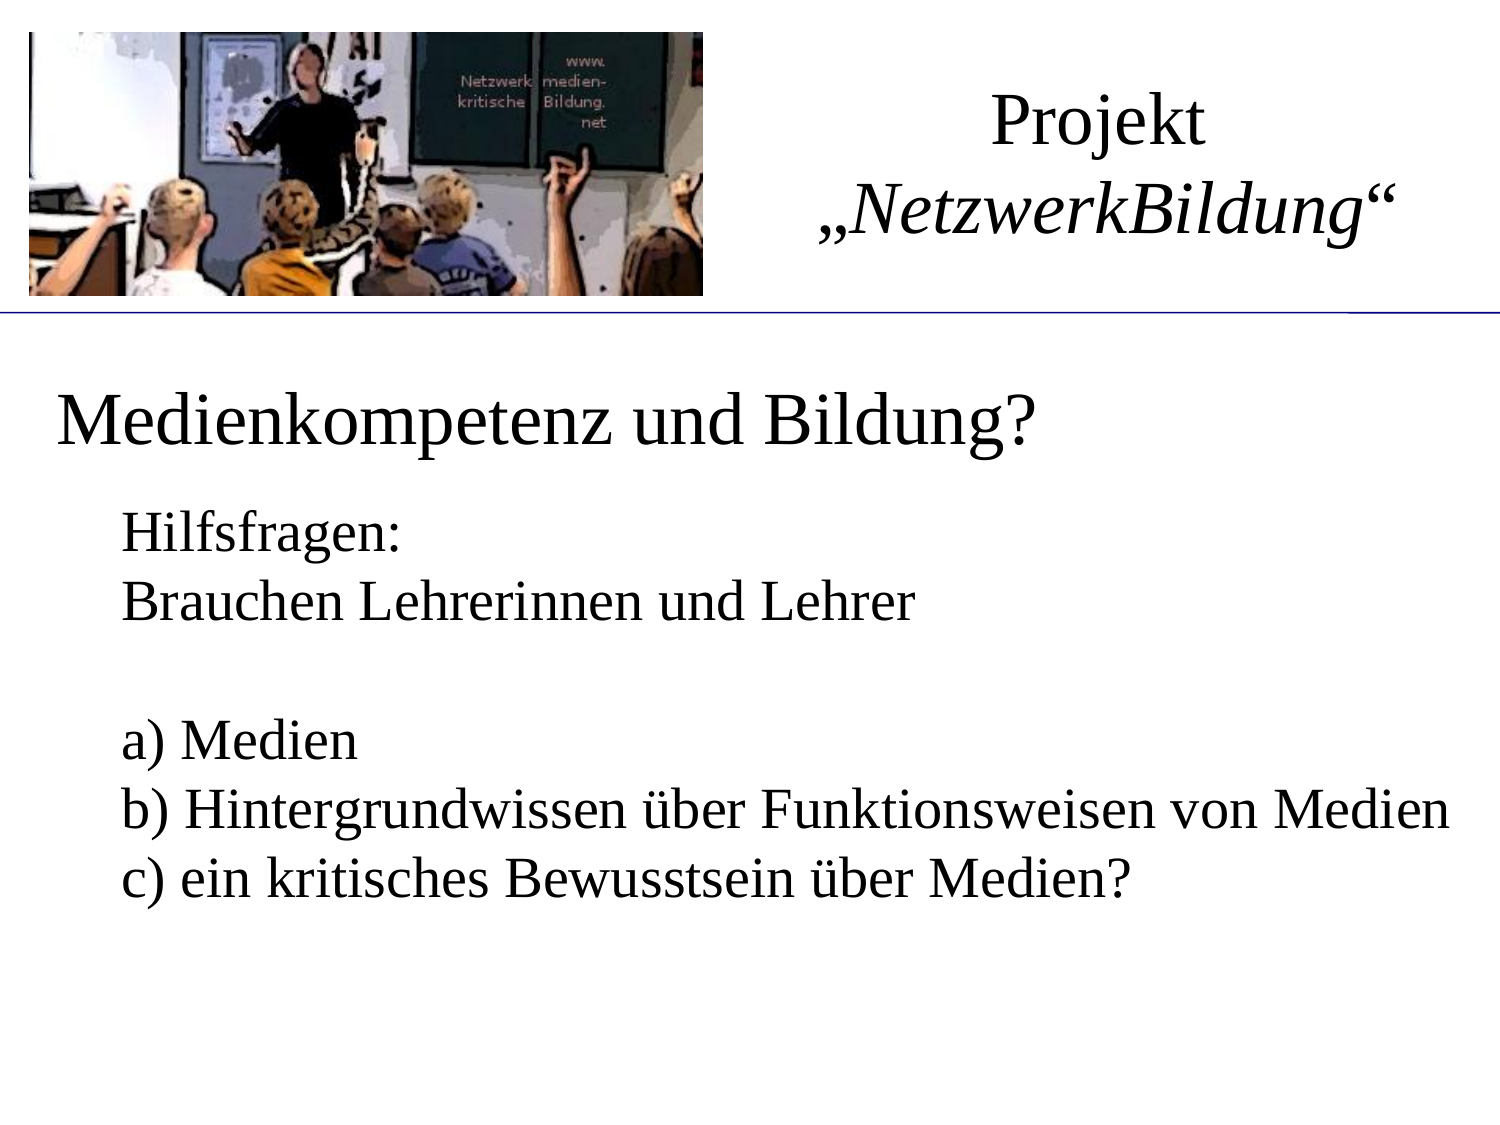

Projekt
„NetzwerkBildung“
Medienkompetenz und Bildung?
Hilfsfragen:
Brauchen Lehrerinnen und Lehrer
a) Medien
b) Hintergrundwissen über Funktionsweisen von Medien
c) ein kritisches Bewusstsein über Medien?